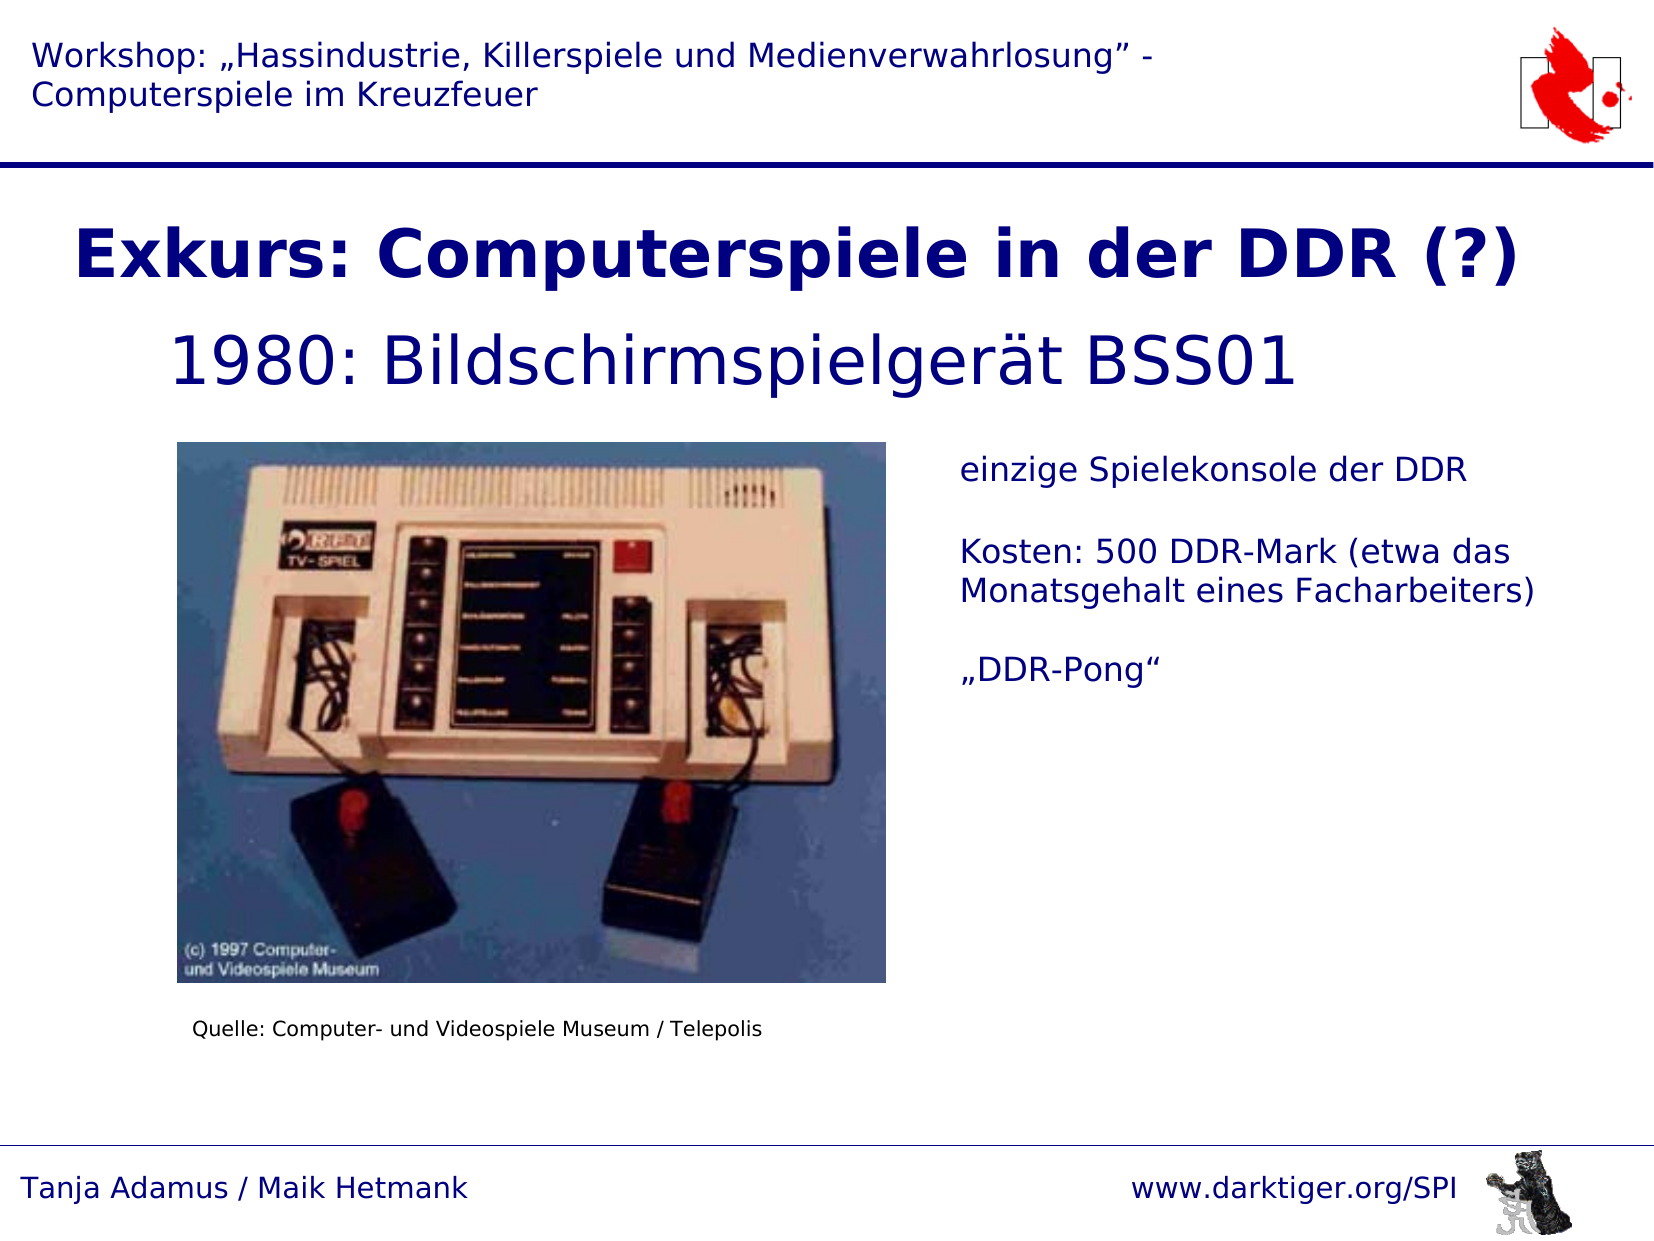

Workshop: „Hassindustrie, Killerspiele und Medienverwahrlosung” - Computerspiele im Kreuzfeuer
Exkurs: Computerspiele in der DDR (?)
1980: Bildschirmspielgerät BSS01
einzige Spielekonsole der DDR
Kosten: 500 DDR-Mark (etwa das Monatsgehalt eines Facharbeiters)
„DDR-Pong“
Quelle: Computer- und Videospiele Museum / Telepolis